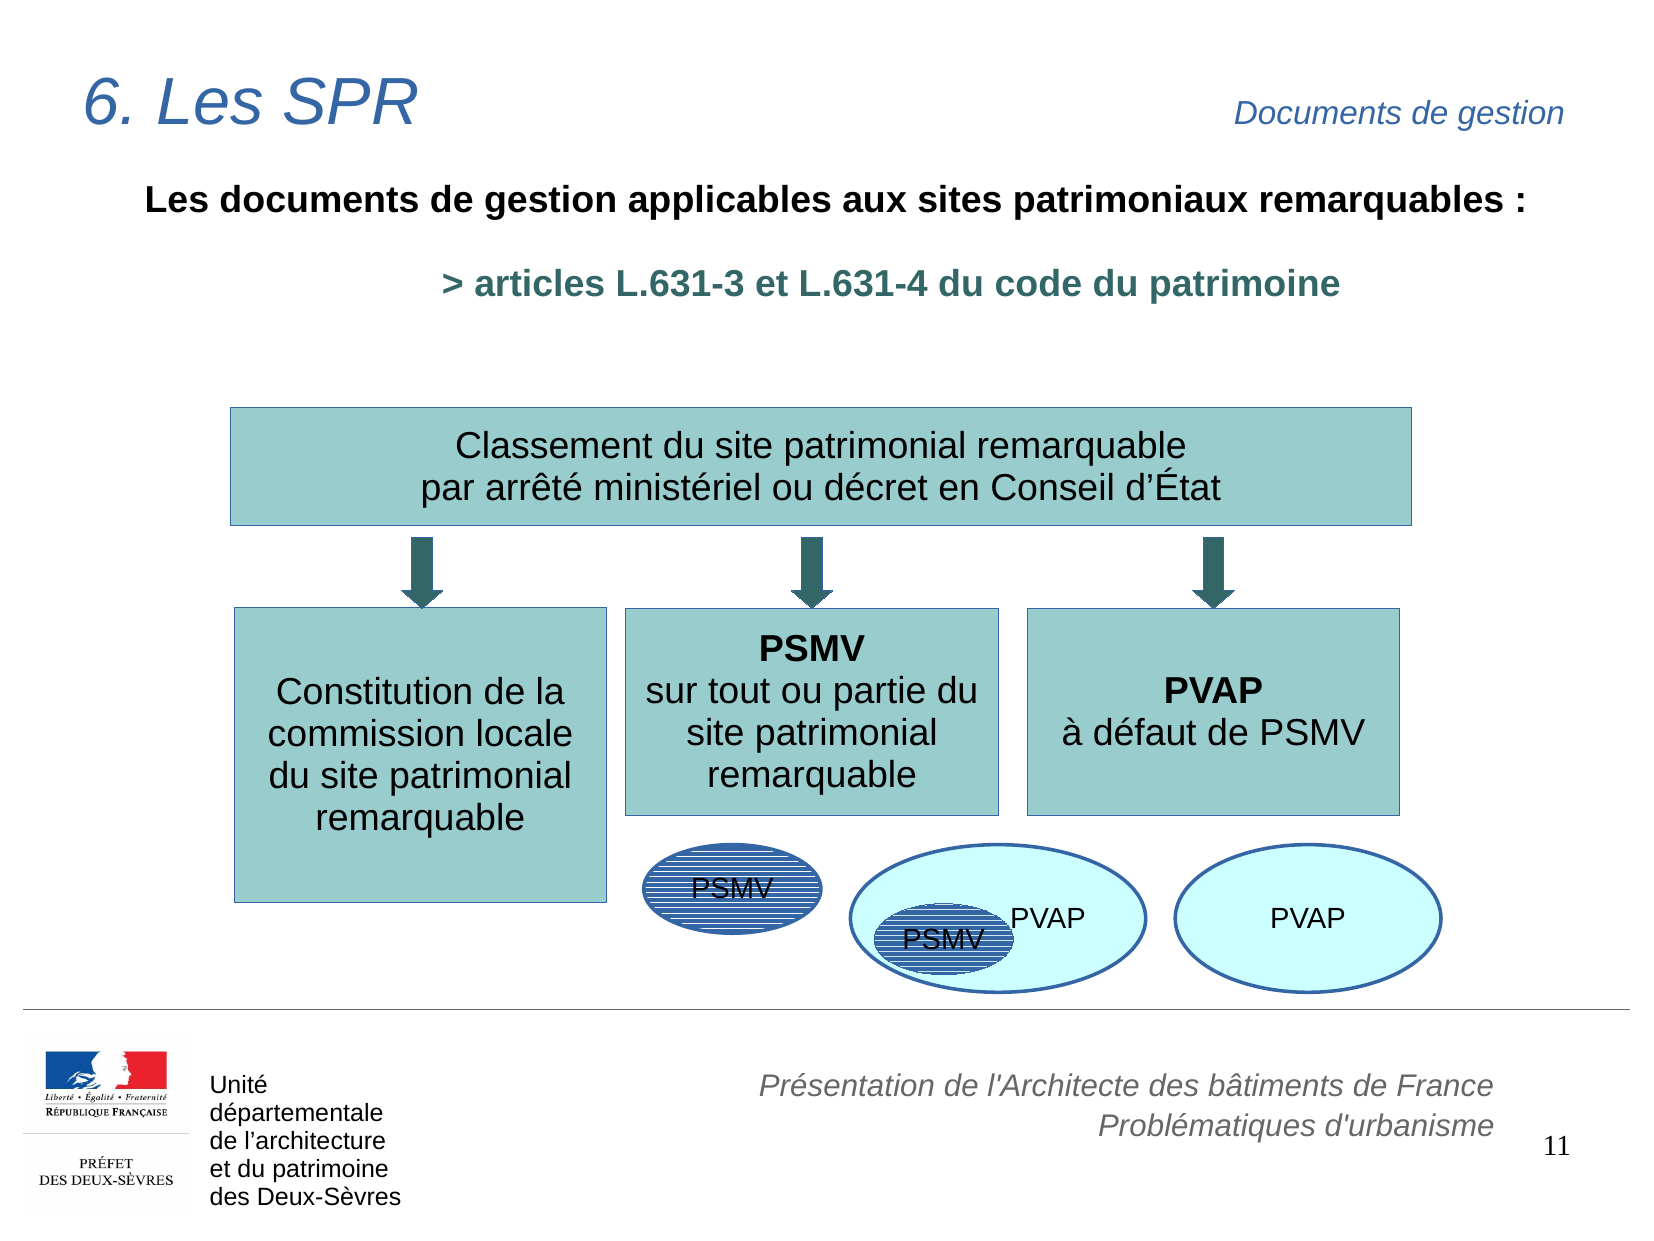

# 6. Les SPR Documents de gestion
Les documents de gestion applicables aux sites patrimoniaux remarquables :
> articles L.631-3 et L.631-4 du code du patrimoine
Classement du site patrimonial remarquable
par arrêté ministériel ou décret en Conseil d’État
Constitution de la
commission locale
du site patrimonial
remarquable
PSMV
sur tout ou partie du
site patrimonial
remarquable
PVAP
à défaut de PSMV
PSMV
 PVAP
PVAP
PSMV
Présentation de l'Architecte des bâtiments de France
Problématiques d'urbanisme
Unité
départementale
de l’architecture
et du patrimoine
des Deux-Sèvres
11